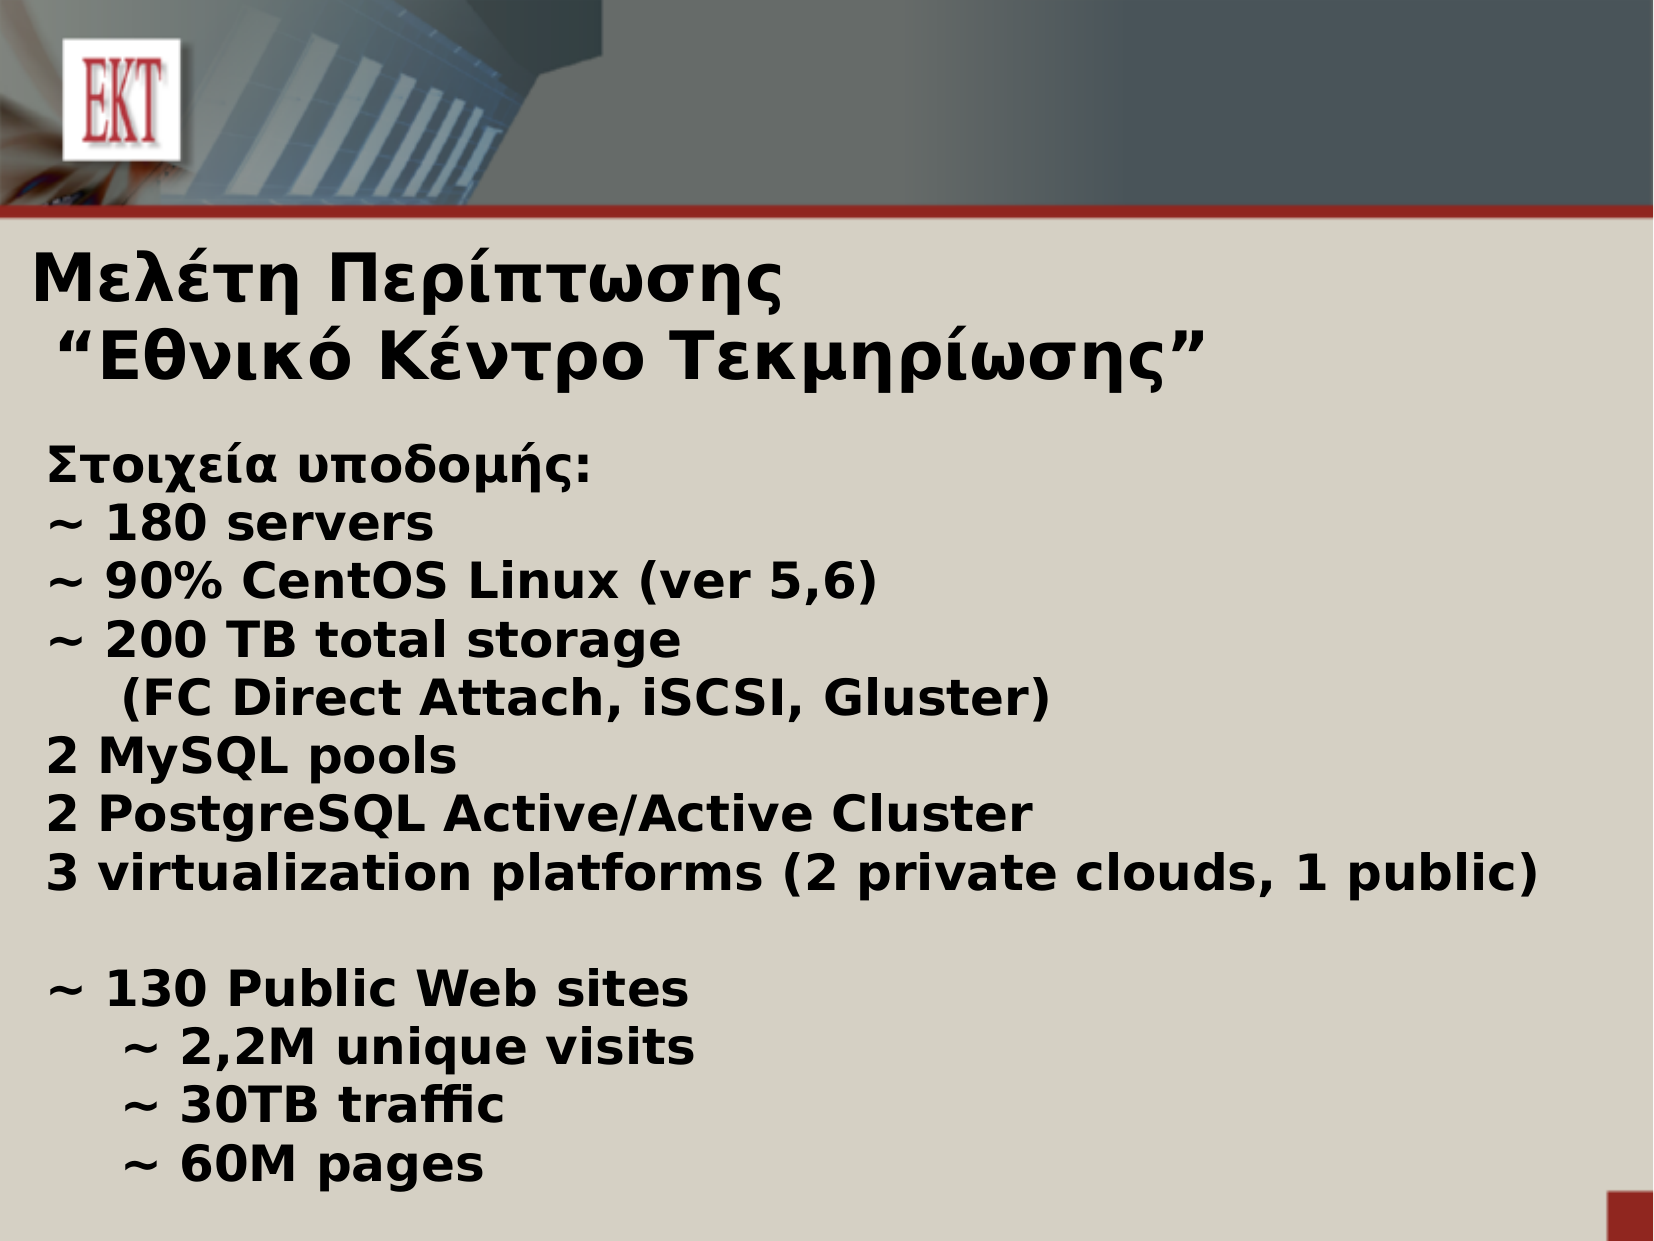

# Μελέτη Περίπτωσης
 “Εθνικό Κέντρο Τεκμηρίωσης”
Στοιχεία υποδομής:
~ 180 servers
~ 90% CentOS Linux (ver 5,6)
~ 200 TB total storage
	(FC Direct Attach, iSCSI, Gluster)
2 MySQL pools
2 PostgreSQL Active/Active Cluster
3 virtualization platforms (2 private clouds, 1 public)
~ 130 Public Web sites
	~ 2,2M unique visits
	~ 30TB traffic
	~ 60M pages